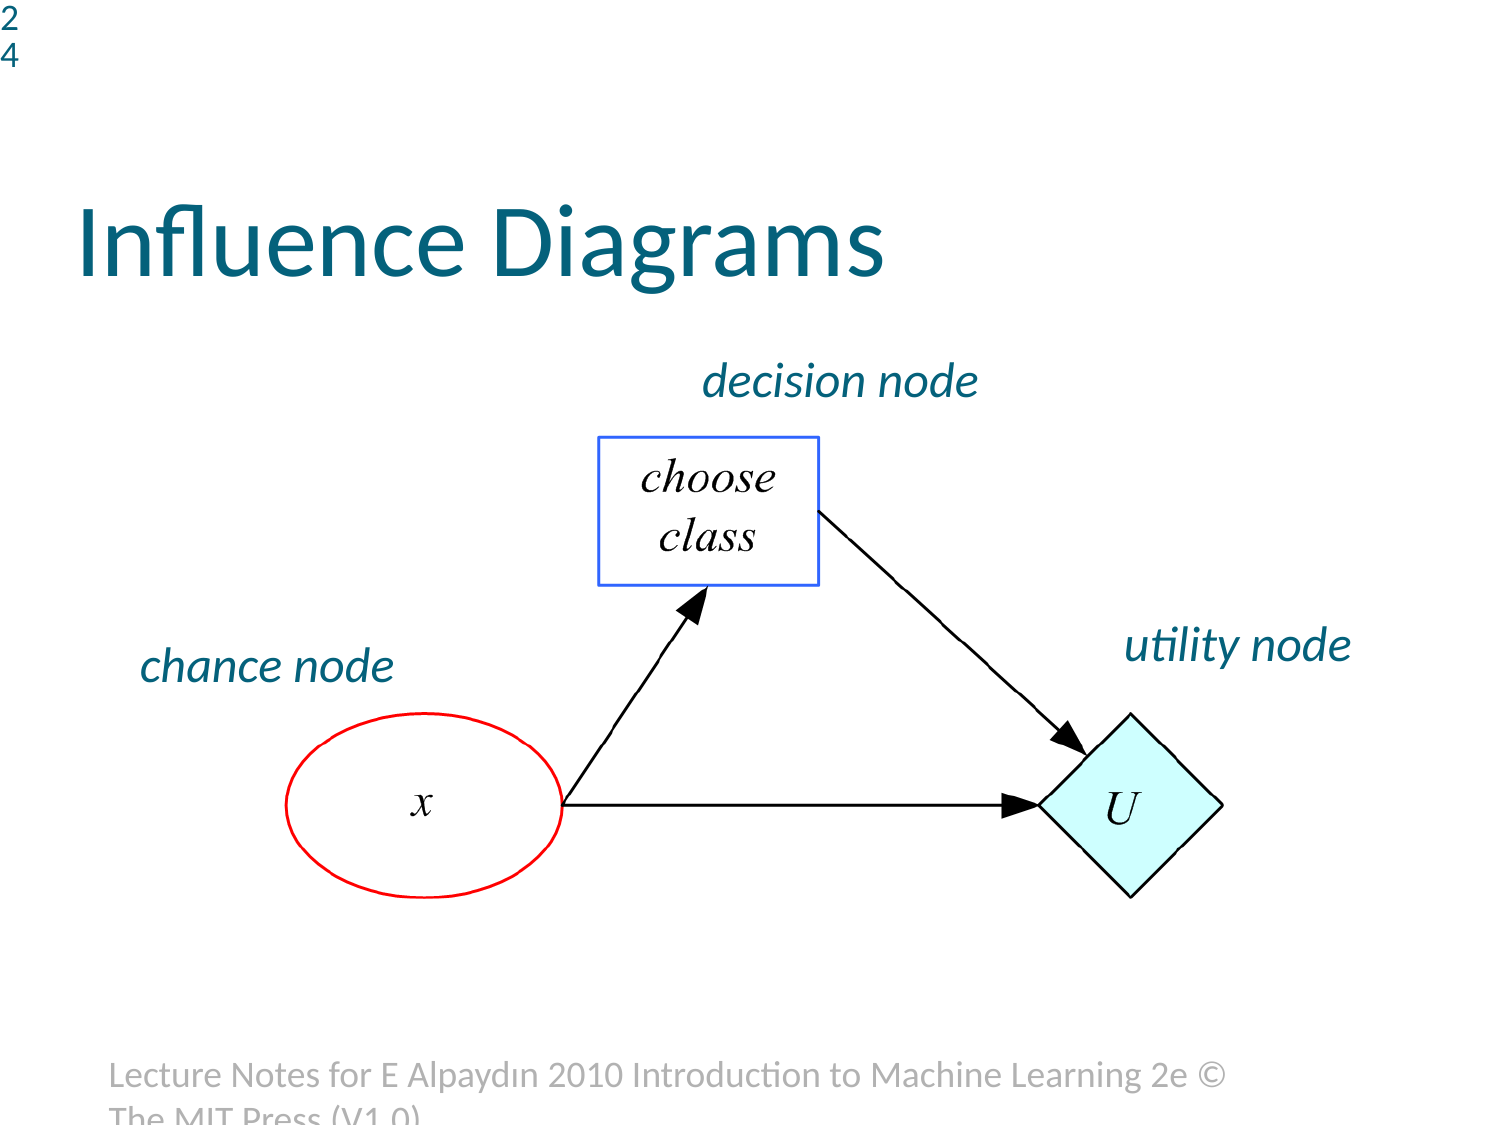

# Influence Diagrams
decision node
utility node
chance node
Lecture Notes for E Alpaydın 2010 Introduction to Machine Learning 2e © The MIT Press (V1.0)